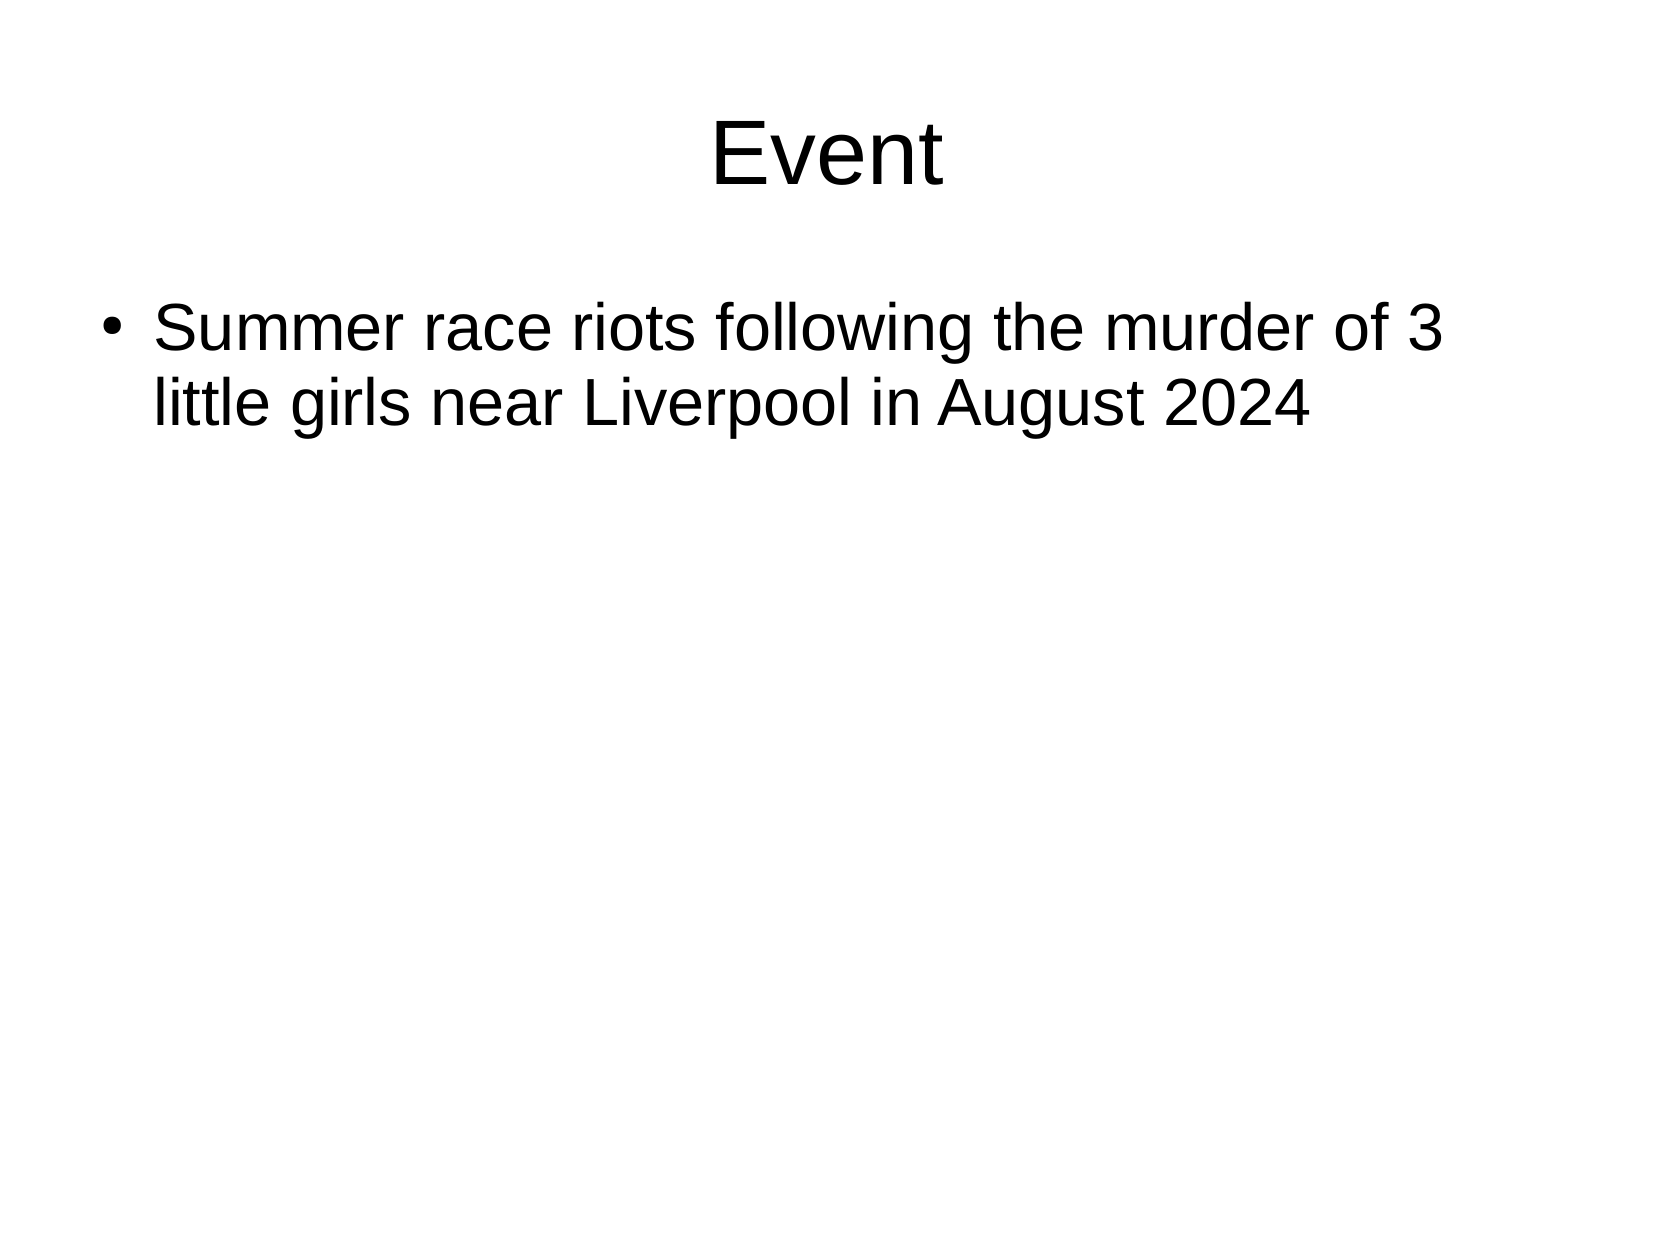

# Event
Summer race riots following the murder of 3 little girls near Liverpool in August 2024